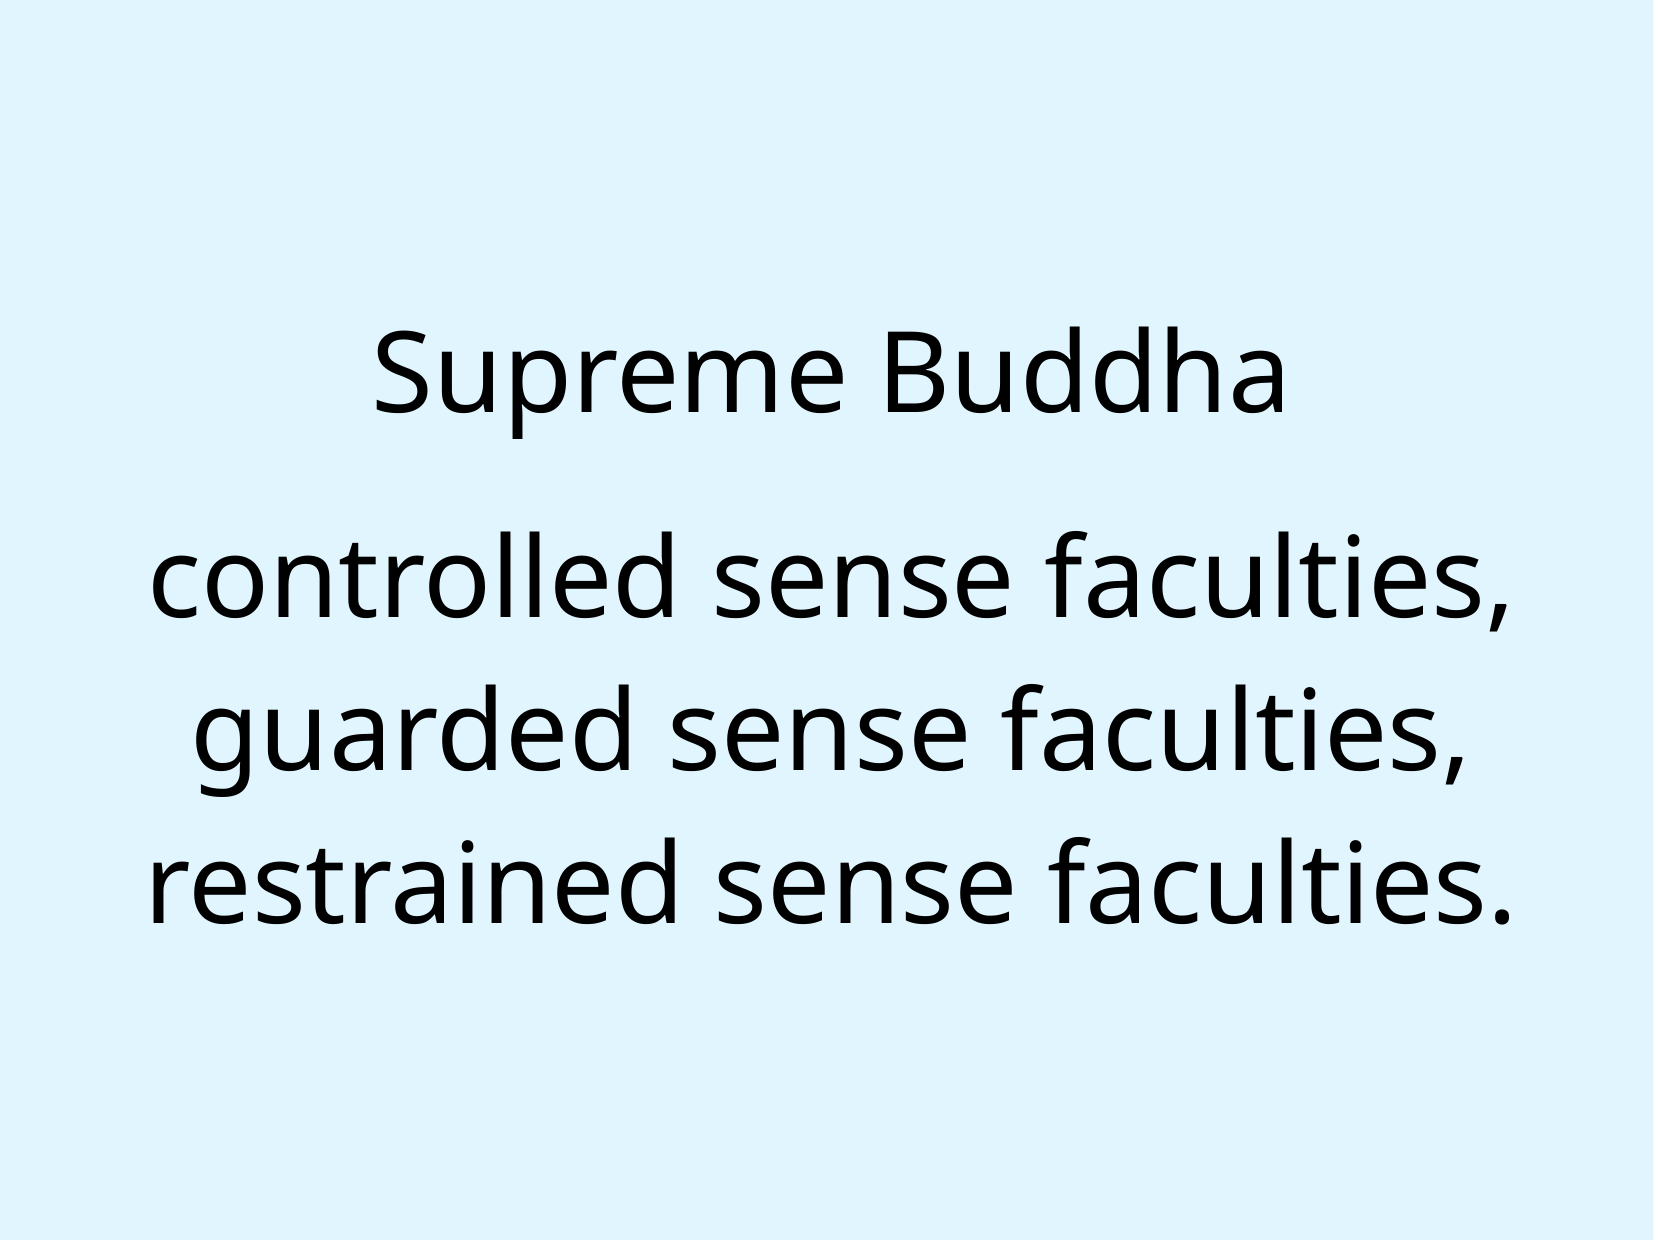

# Supreme Buddha
controlled sense faculties,
guarded sense faculties,
restrained sense faculties.